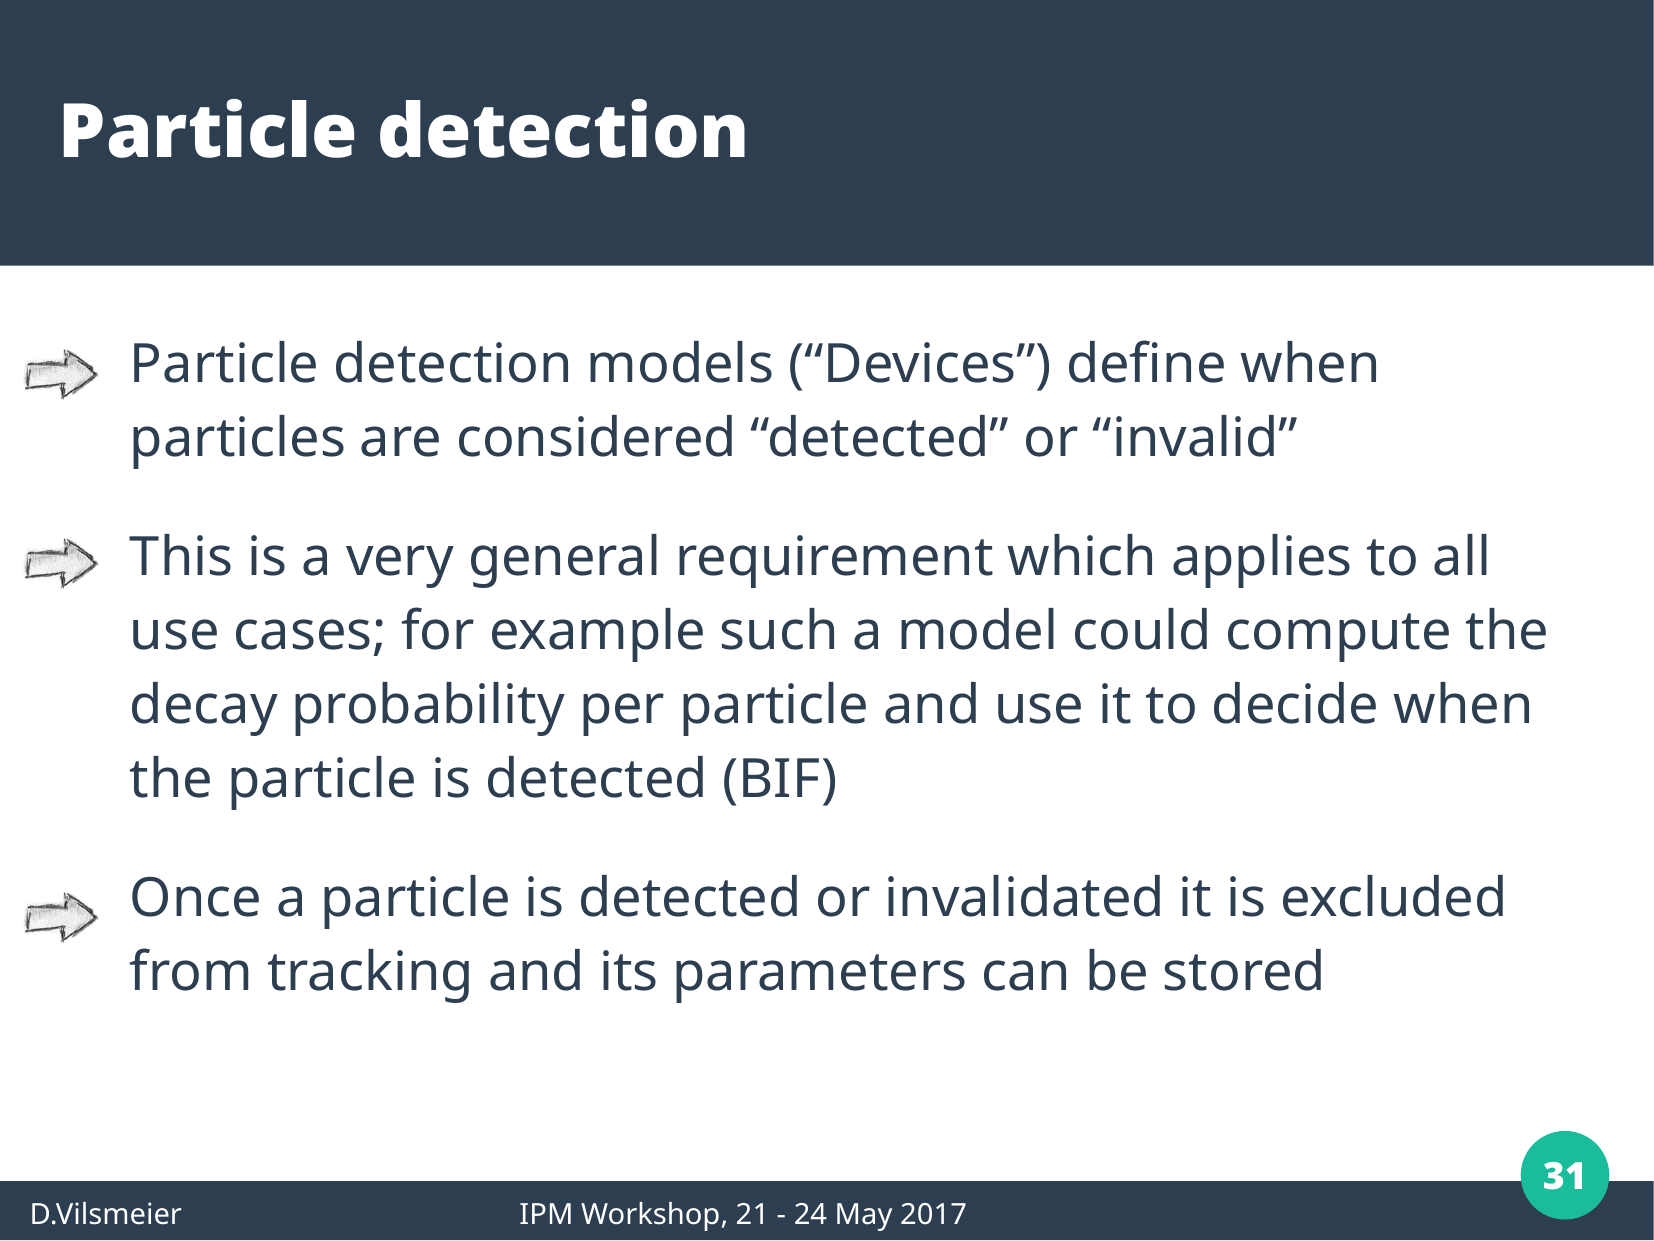

# Particle detection
Particle detection models (“Devices”) define when particles are considered “detected” or “invalid”
This is a very general requirement which applies to all use cases; for example such a model could compute the decay probability per particle and use it to decide when the particle is detected (BIF)
Once a particle is detected or invalidated it is excluded from tracking and its parameters can be stored
31
D.Vilsmeier IPM Workshop, 21 - 24 May 2017